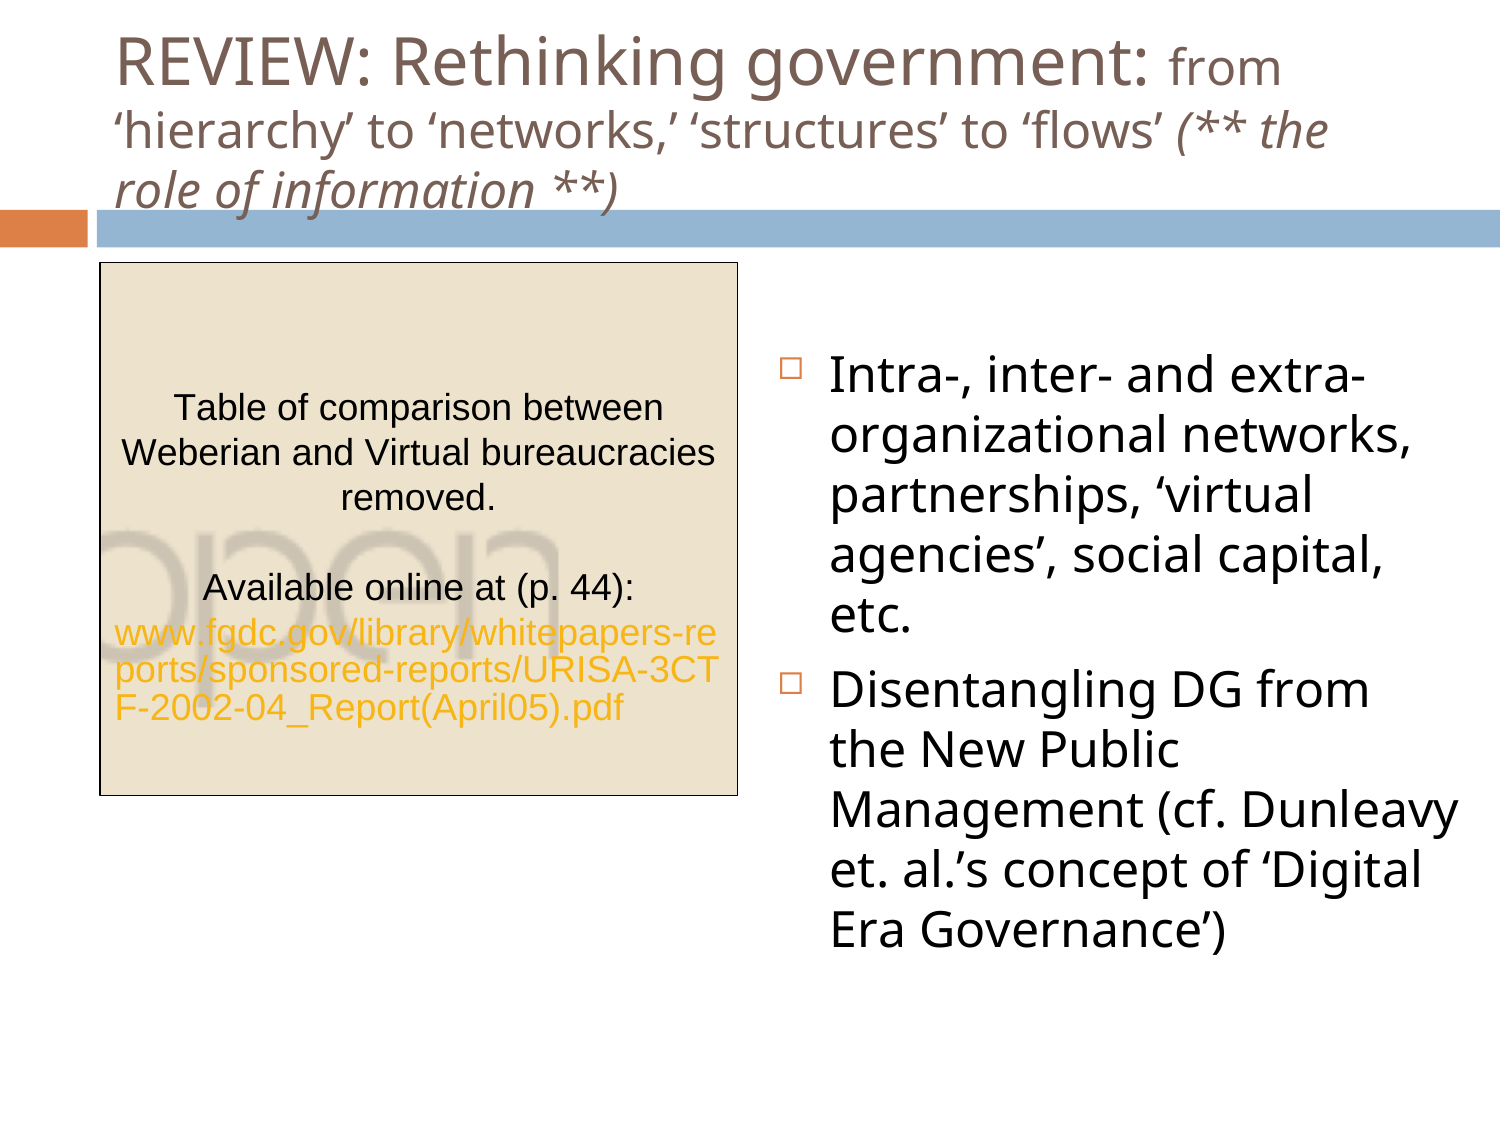

# REVIEW: Rethinking government: from ‘hierarchy’ to ‘networks,’ ‘structures’ to ‘flows’ (** the role of information **)
Intra-, inter- and extra-organizational networks, partnerships, ‘virtual agencies’, social capital, etc.
Disentangling DG from the New Public Management (cf. Dunleavy et. al.’s concept of ‘Digital Era Governance’)
Table of comparison between Weberian and Virtual bureaucracies removed.
Available online at (p. 44):
www.fgdc.gov/library/whitepapers-reports/sponsored-reports/URISA-3CTF-2002-04_Report(April05).pdf